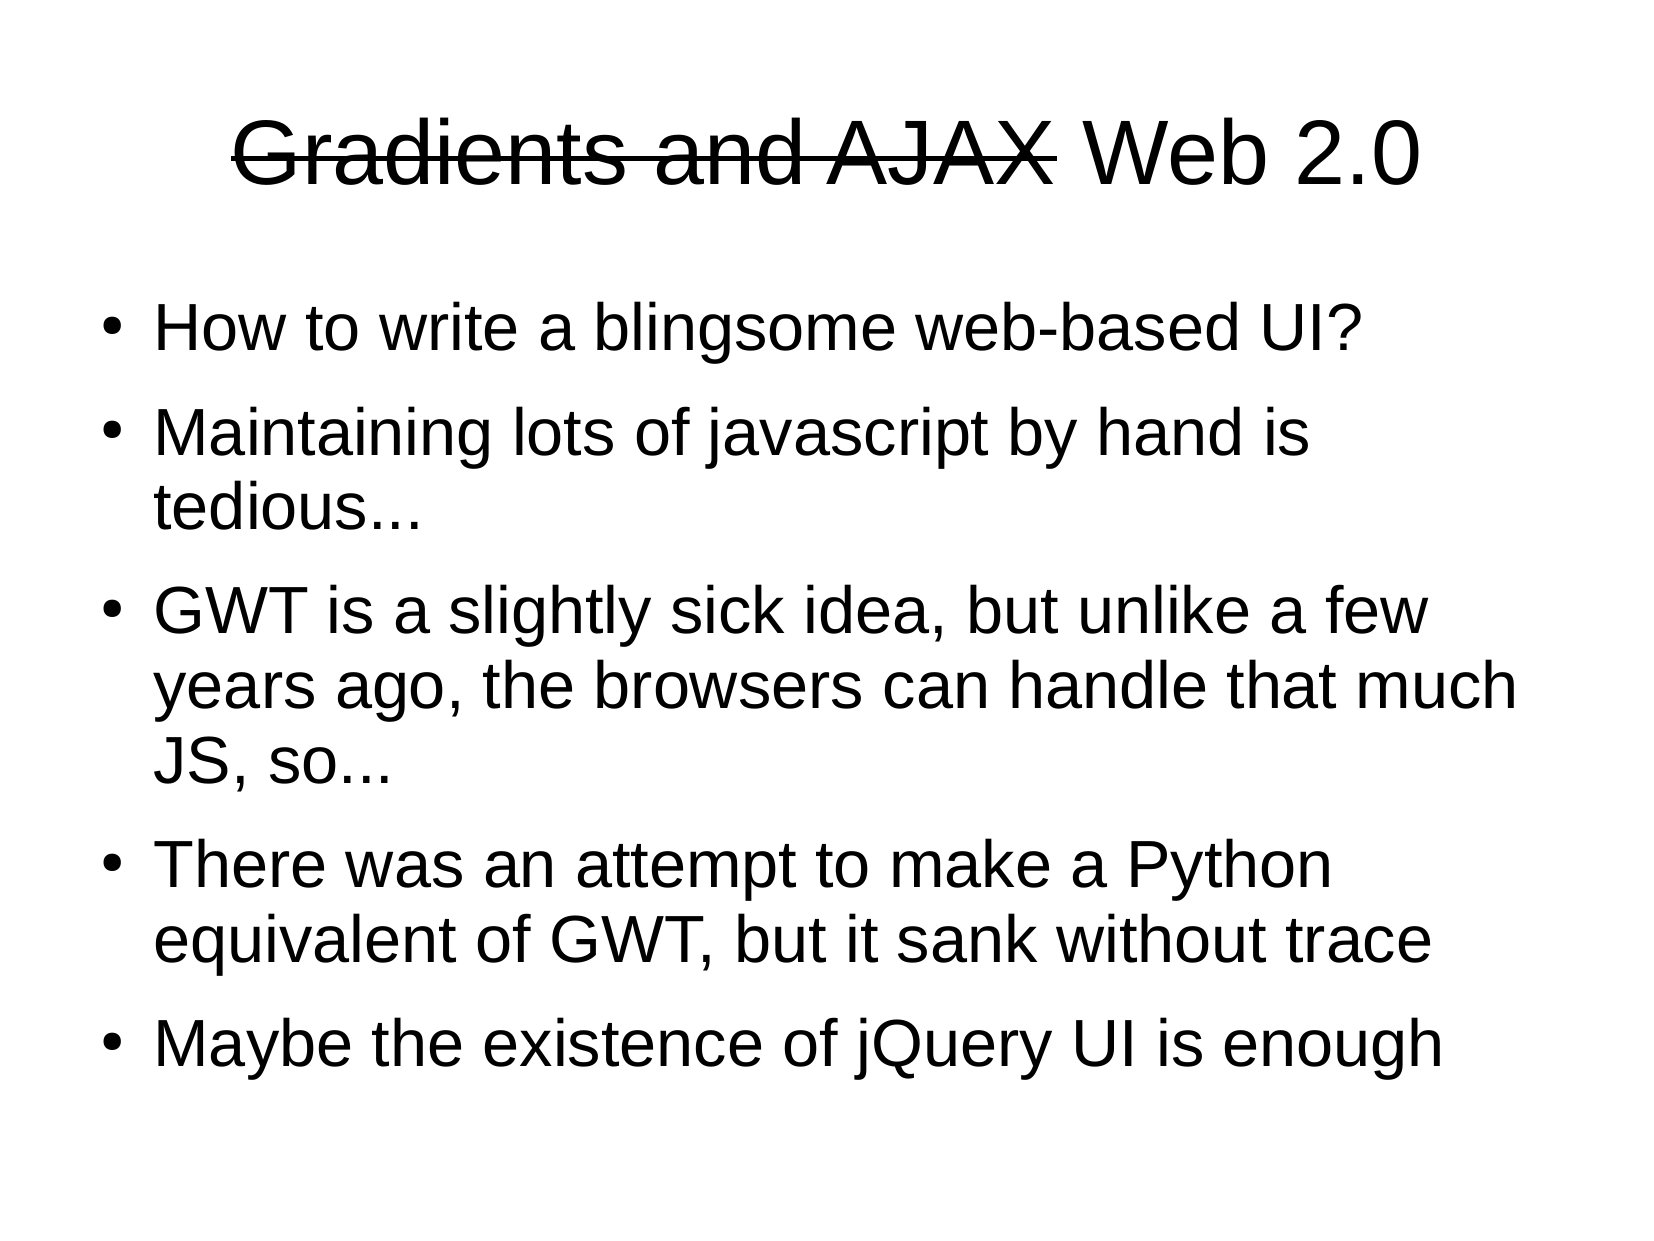

# Gradients and AJAX Web 2.0
How to write a blingsome web-based UI?
Maintaining lots of javascript by hand is tedious...
GWT is a slightly sick idea, but unlike a few years ago, the browsers can handle that much JS, so...
There was an attempt to make a Python equivalent of GWT, but it sank without trace
Maybe the existence of jQuery UI is enough